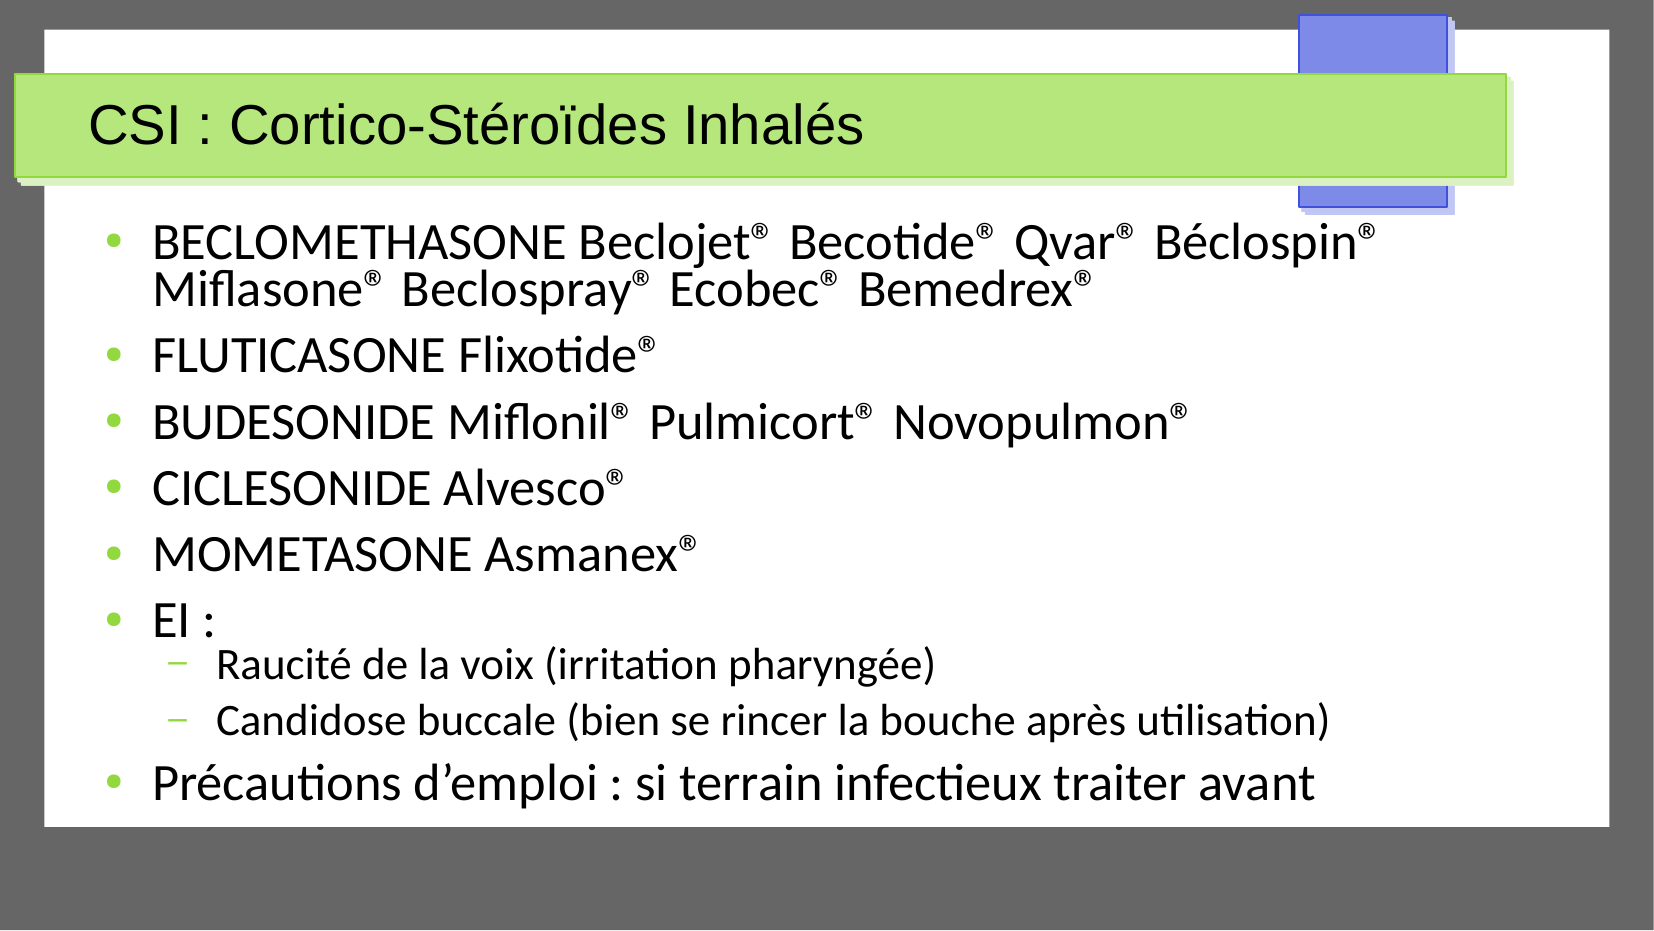

# CSI : Cortico-Stéroïdes Inhalés
BECLOMETHASONE Beclojet® Becotide® Qvar® Béclospin® Miflasone® Beclospray® Ecobec® Bemedrex®
FLUTICASONE Flixotide®
BUDESONIDE Miflonil® Pulmicort® Novopulmon®
CICLESONIDE Alvesco®
MOMETASONE Asmanex®
EI :
Raucité de la voix (irritation pharyngée)
Candidose buccale (bien se rincer la bouche après utilisation)
Précautions d’emploi : si terrain infectieux traiter avant